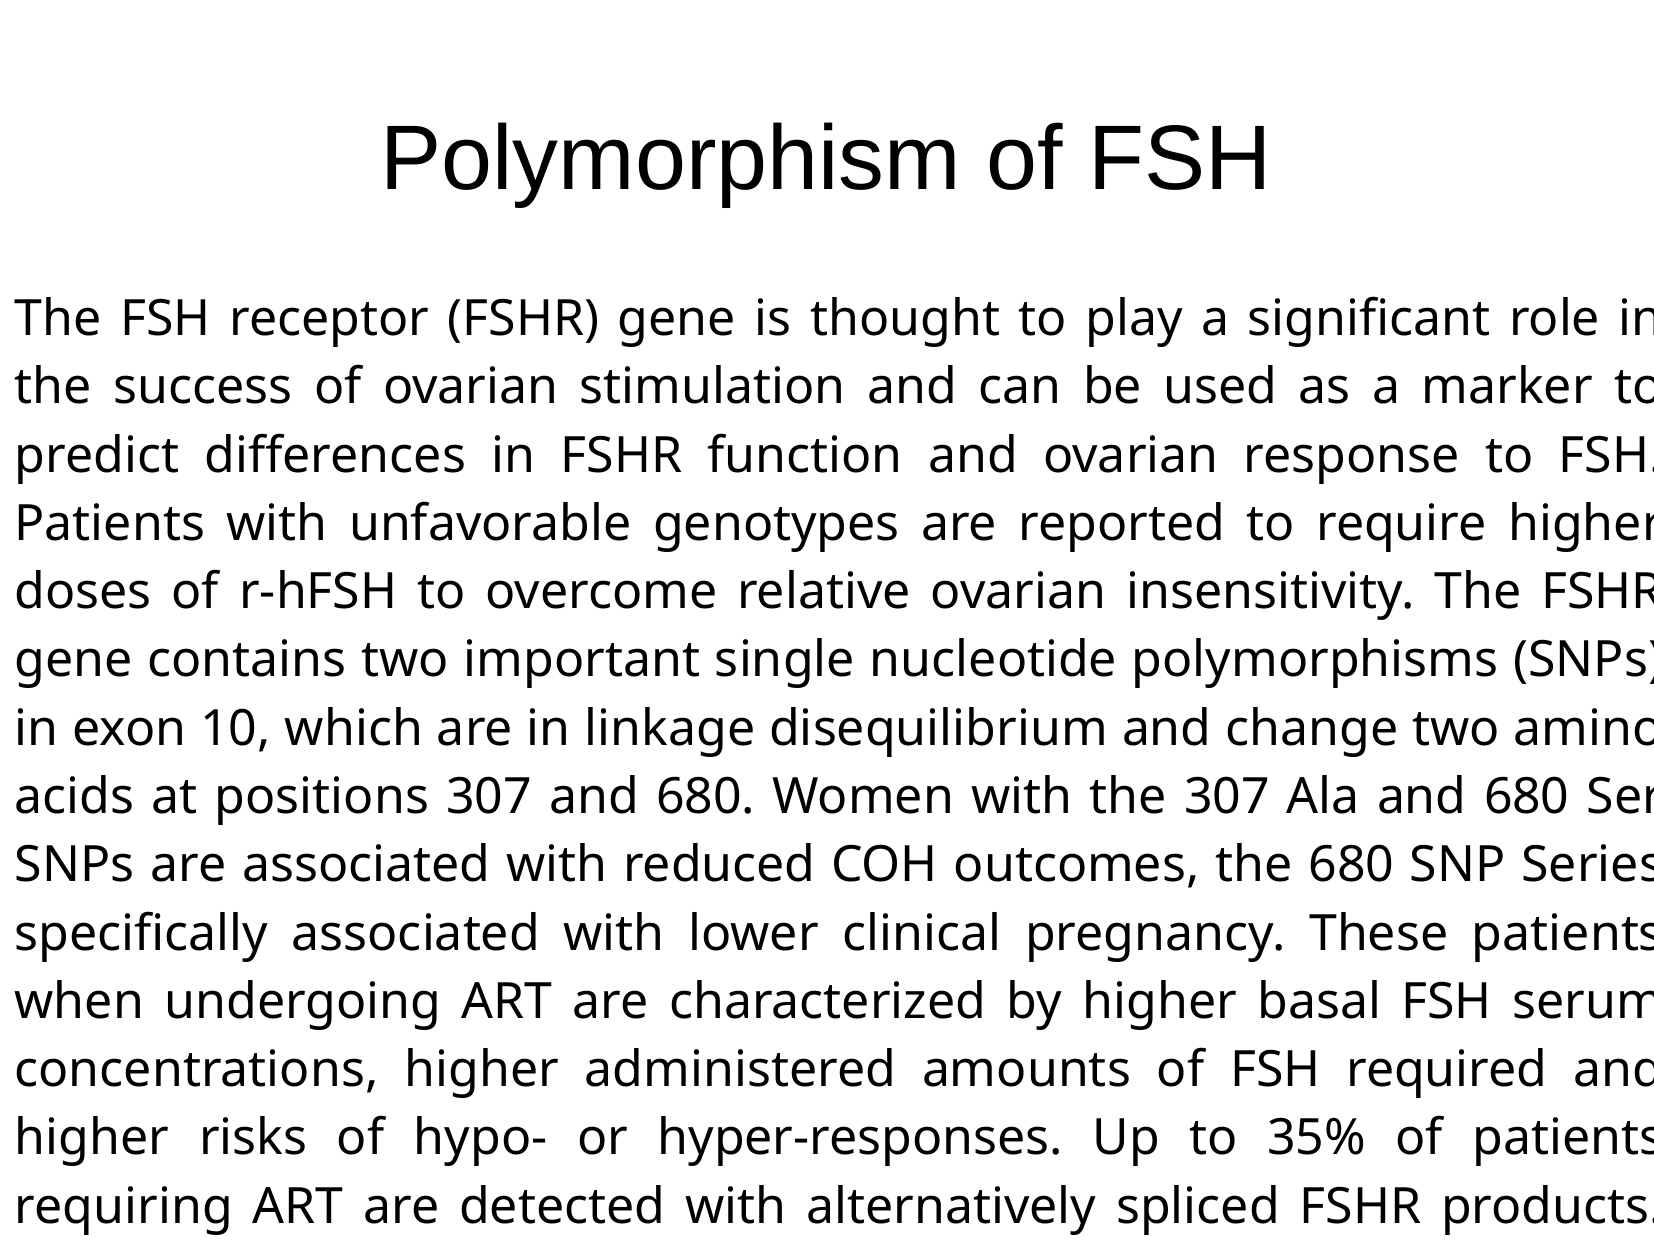

# Polymorphism of FSH
The FSH receptor (FSHR) gene is thought to play a significant role in the success of ovarian stimulation and can be used as a marker to predict differences in FSHR function and ovarian response to FSH. Patients with unfavorable genotypes are reported to require higher doses of r-hFSH to overcome relative ovarian insensitivity. The FSHR gene contains two important single nucleotide polymorphisms (SNPs) in exon 10, which are in linkage disequilibrium and change two amino acids at positions 307 and 680. Women with the 307 Ala and 680 Ser SNPs are associated with reduced COH outcomes, the 680 SNP Series specifically associated with lower clinical pregnancy. These patients when undergoing ART are characterized by higher basal FSH serum concentrations, higher administered amounts of FSH required and higher risks of hypo- or hyper-responses. Up to 35% of patients requiring ART are detected with alternatively spliced FSHR products. Genotyping the FSHR Asn680Ser SNP, together with some additional novel markers (e.g. transcript levels), may therefore provide a means of identifying a group of poor responders before infertility treatment is initiated.